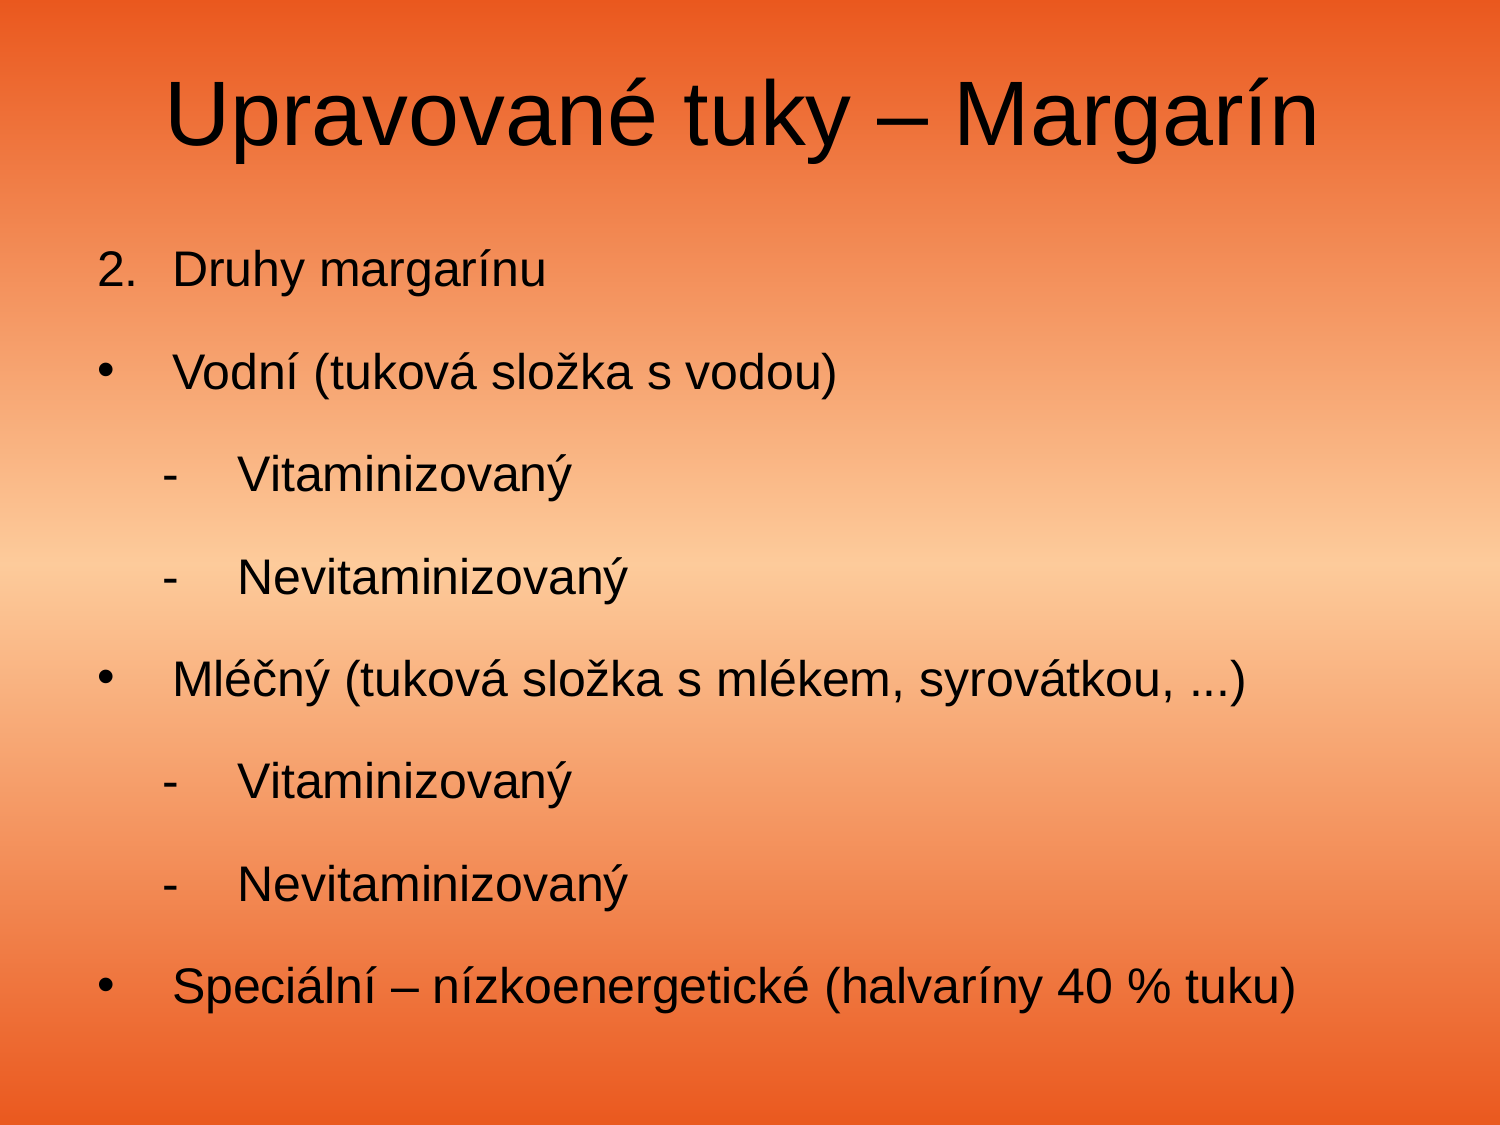

# Upravované tuky – Margarín
2.	Druhy margarínu
Vodní (tuková složka s vodou)
-	Vitaminizovaný
-	Nevitaminizovaný
Mléčný (tuková složka s mlékem, syrovátkou, ...)
-	Vitaminizovaný
-	Nevitaminizovaný
Speciální – nízkoenergetické (halvaríny 40 % tuku)